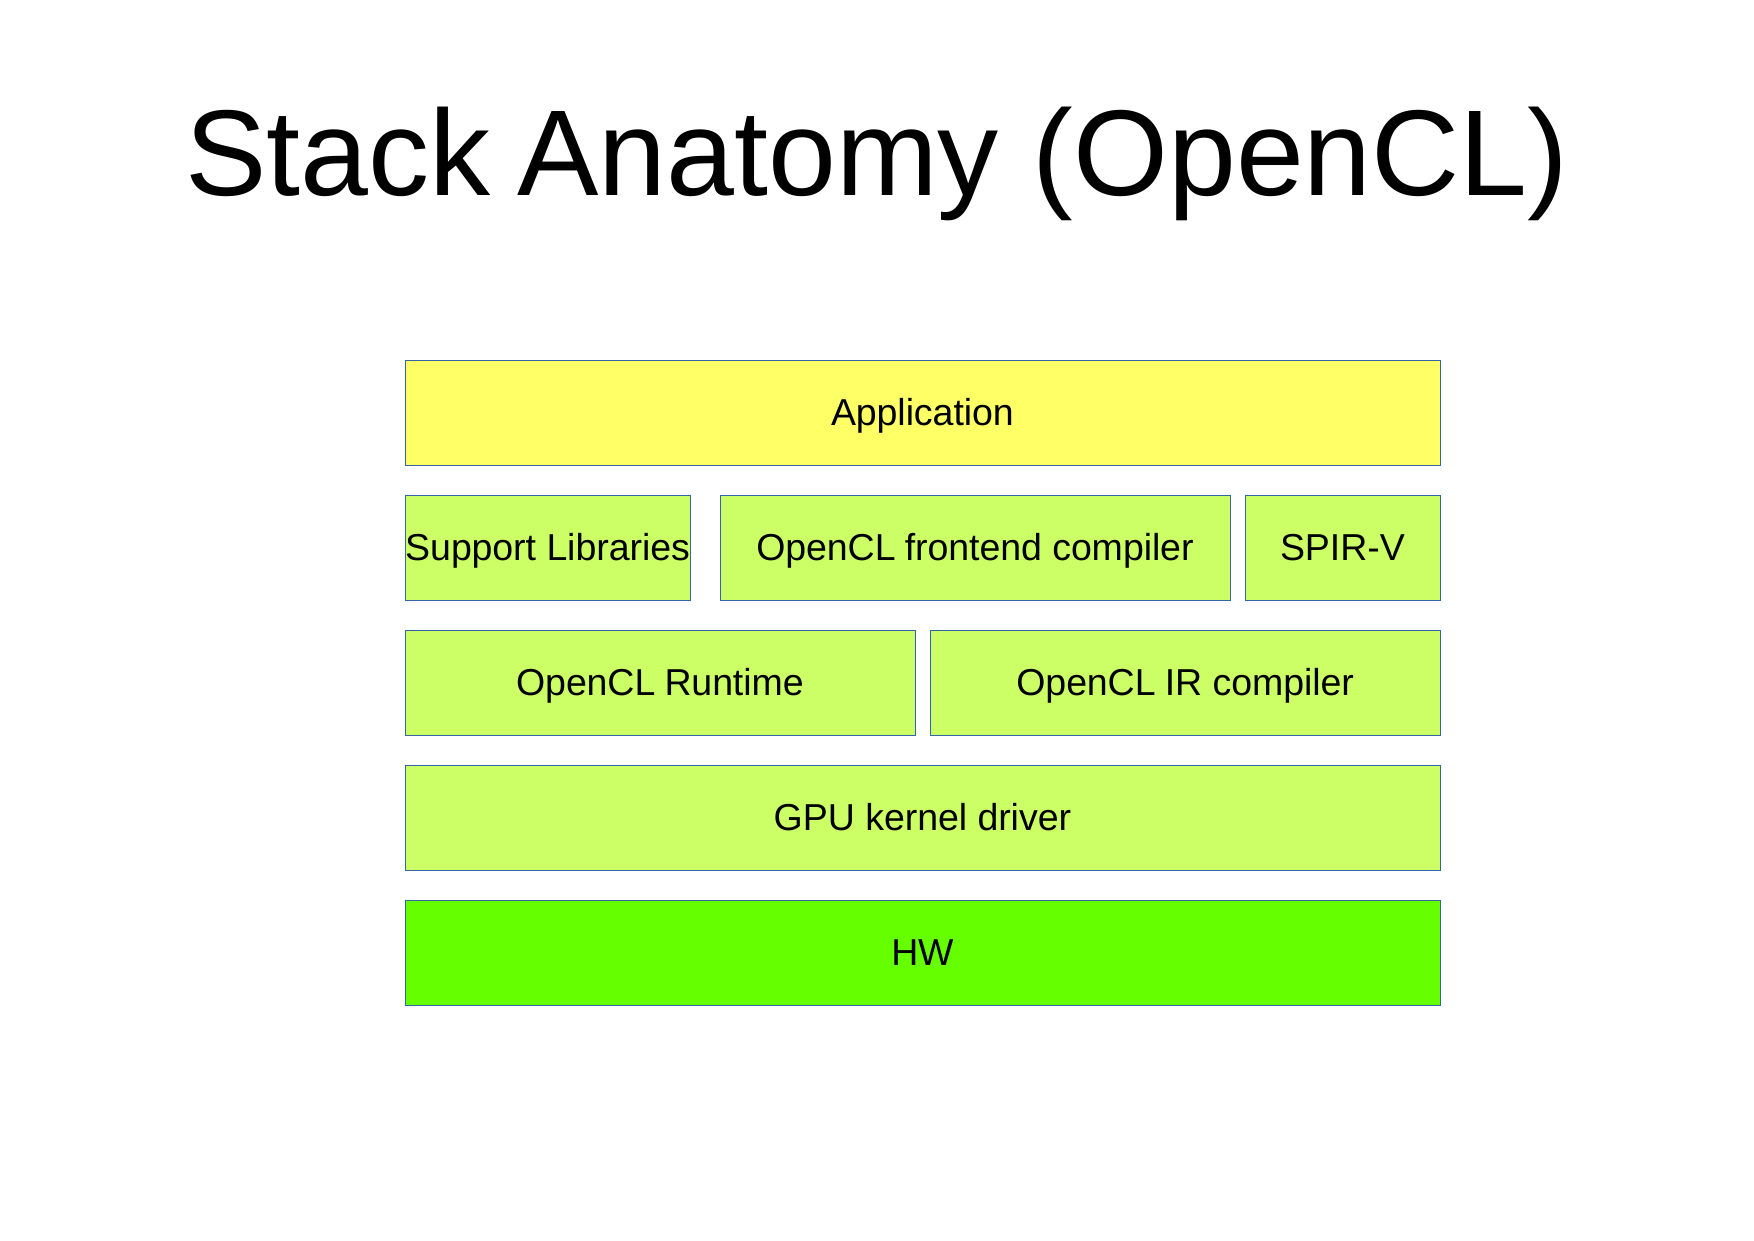

# Stack Anatomy (OpenCL)
Application
Support Libraries
OpenCL frontend compiler
SPIR-V
OpenCL Runtime
OpenCL IR compiler
GPU kernel driver
HW